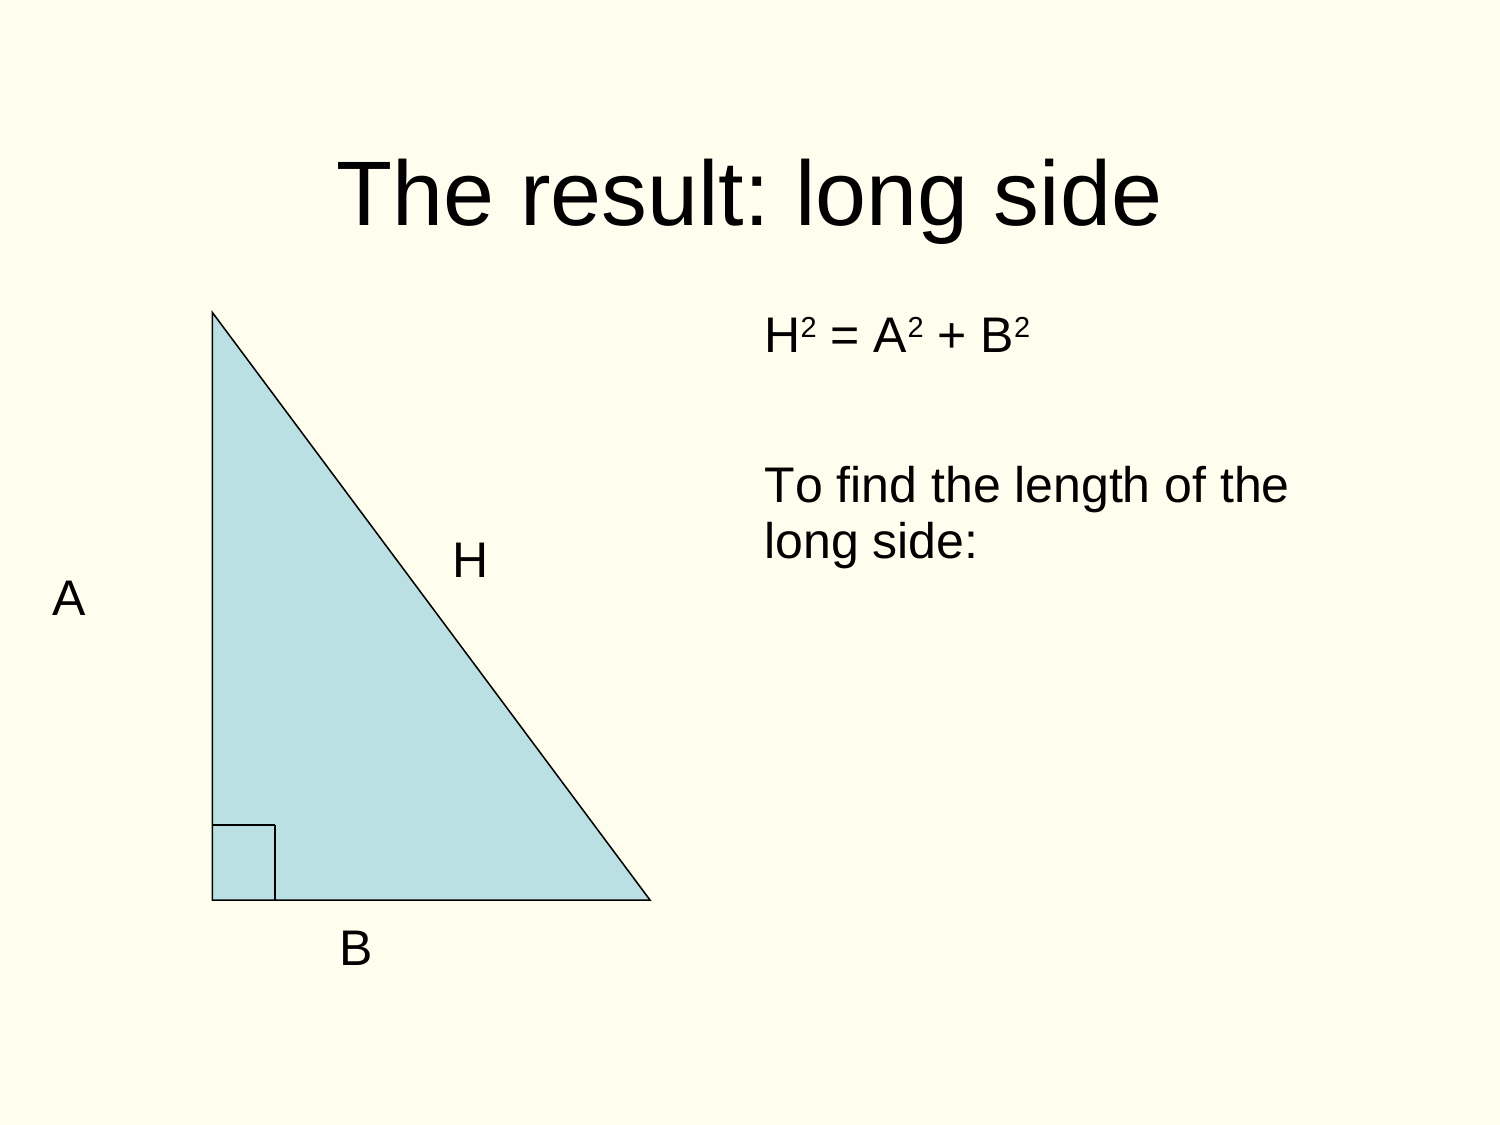

# The result: long side
H2 = A2 + B2
To find the length of the long side:
H
A
B